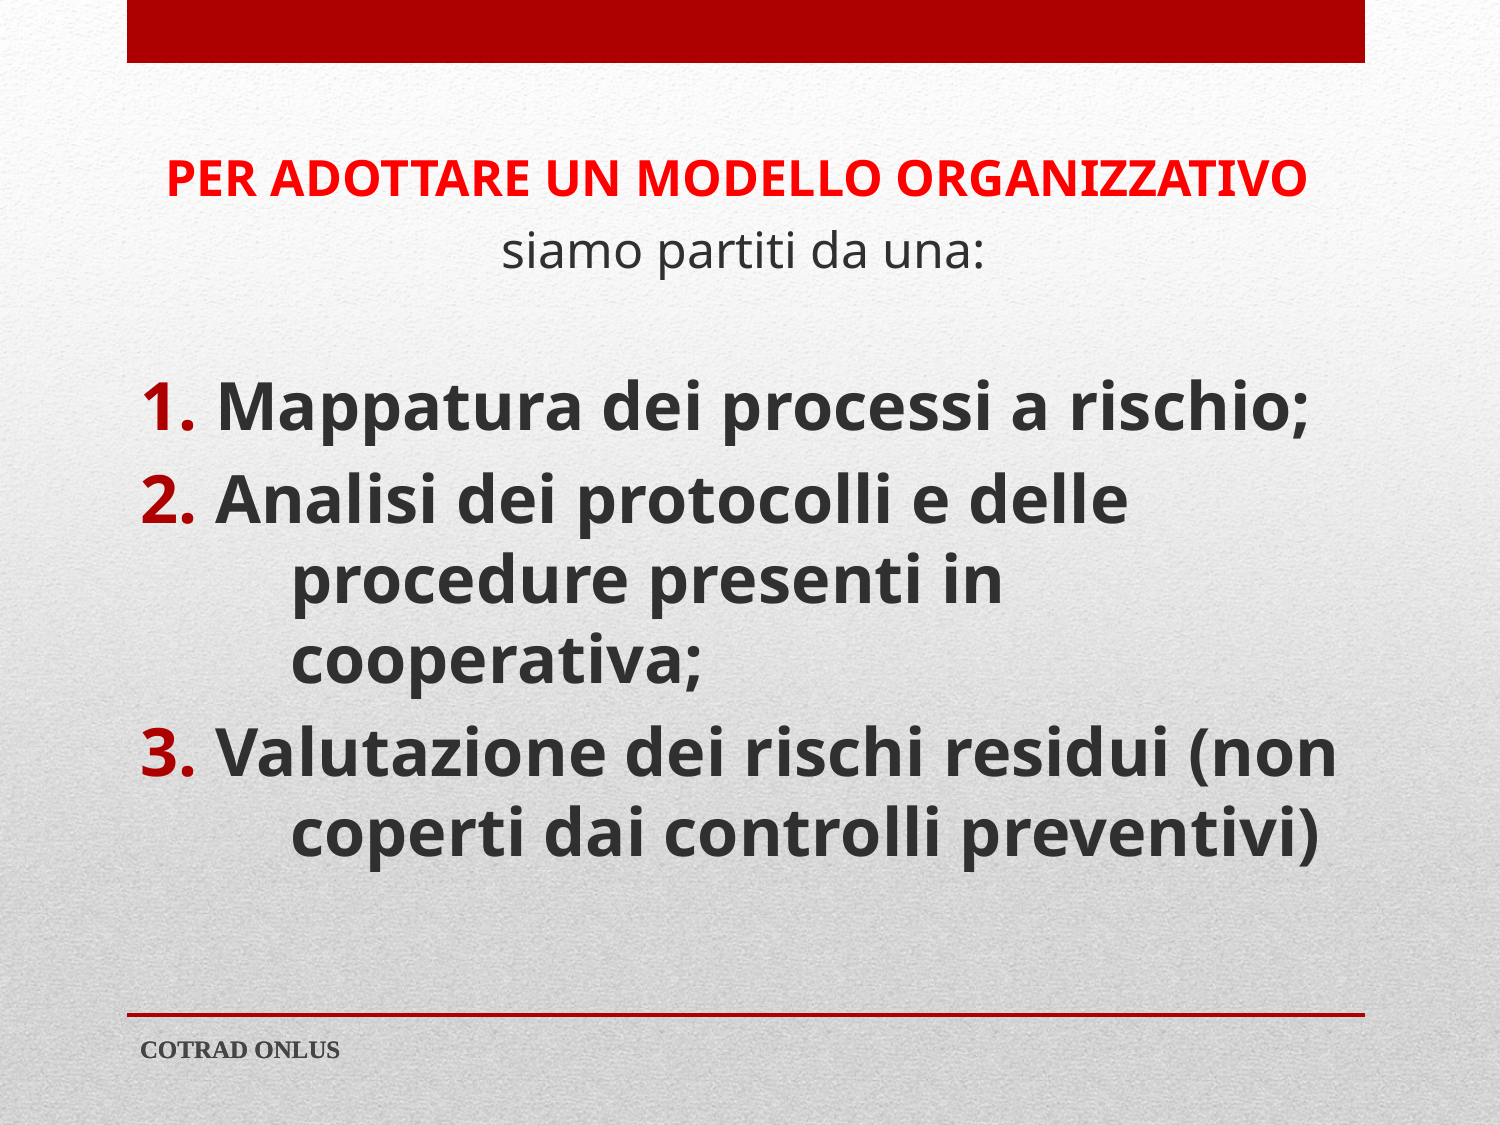

# PER ADOTTARE UN MODELLO ORGANIZZATIVO
siamo partiti da una:
Mappatura dei processi a rischio;
Analisi dei protocolli e delle procedure presenti in cooperativa;
Valutazione dei rischi residui (non coperti dai controlli preventivi)
COTRAD ONLUS
COTRAD ONLUS